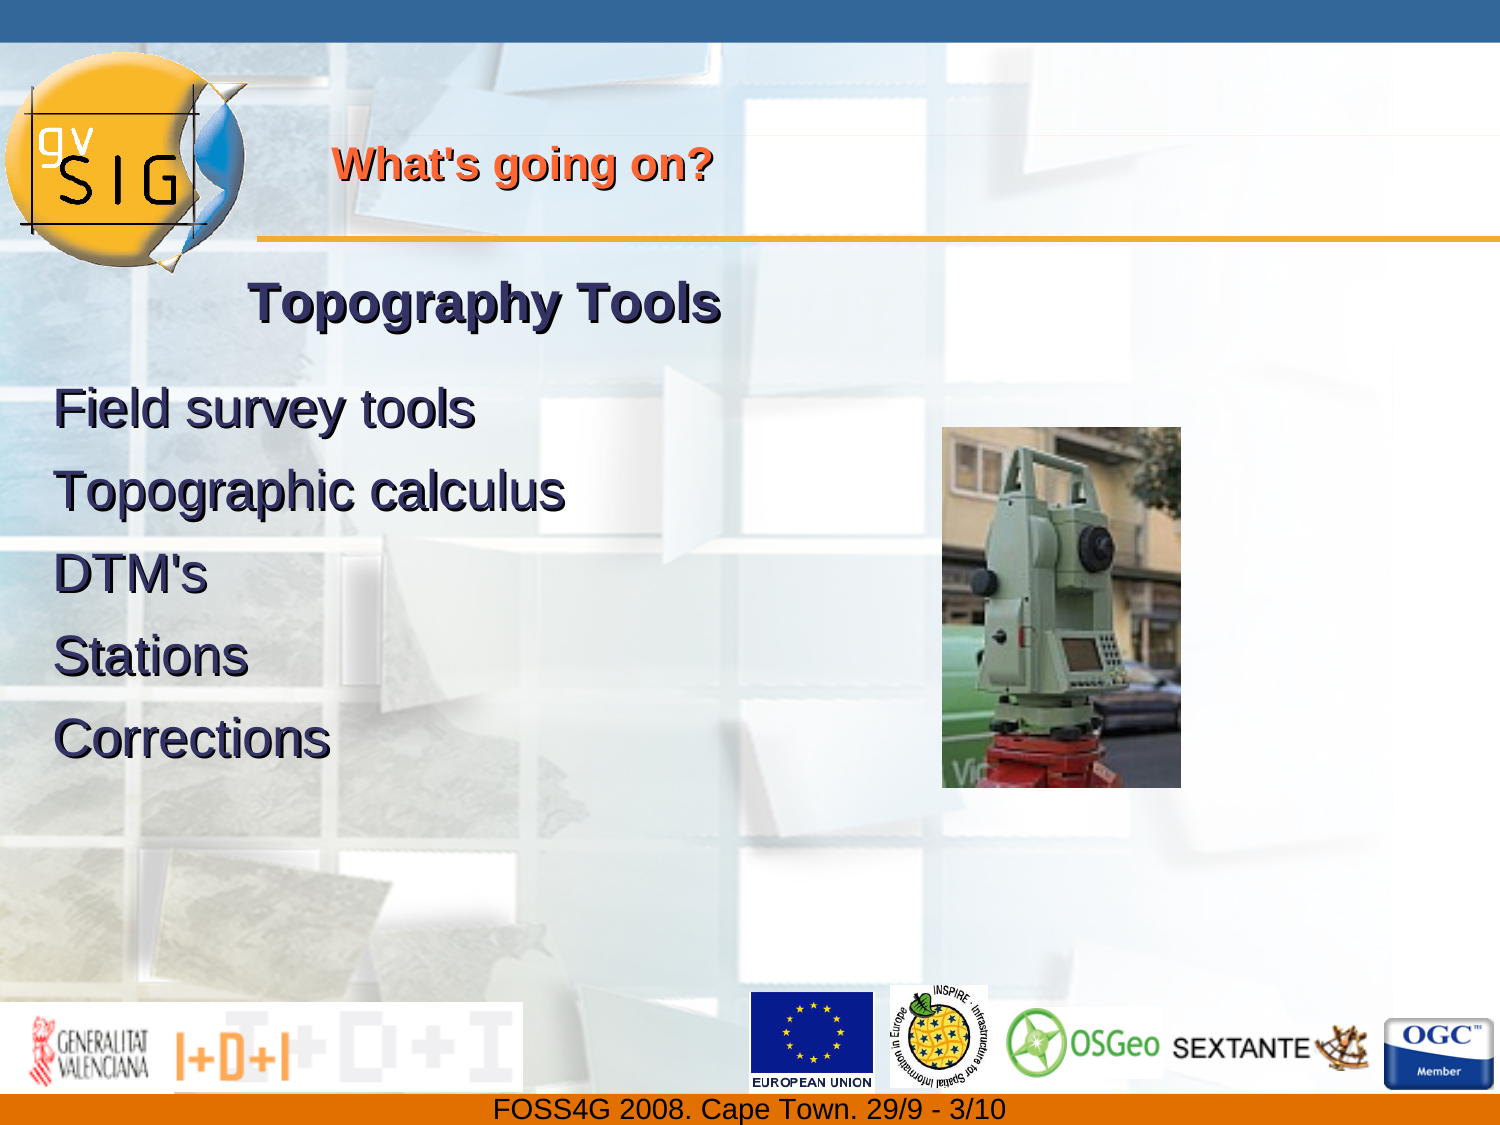

#
What's going on?
Topography Tools
Field survey tools
Topographic calculus
DTM's
Stations
Corrections